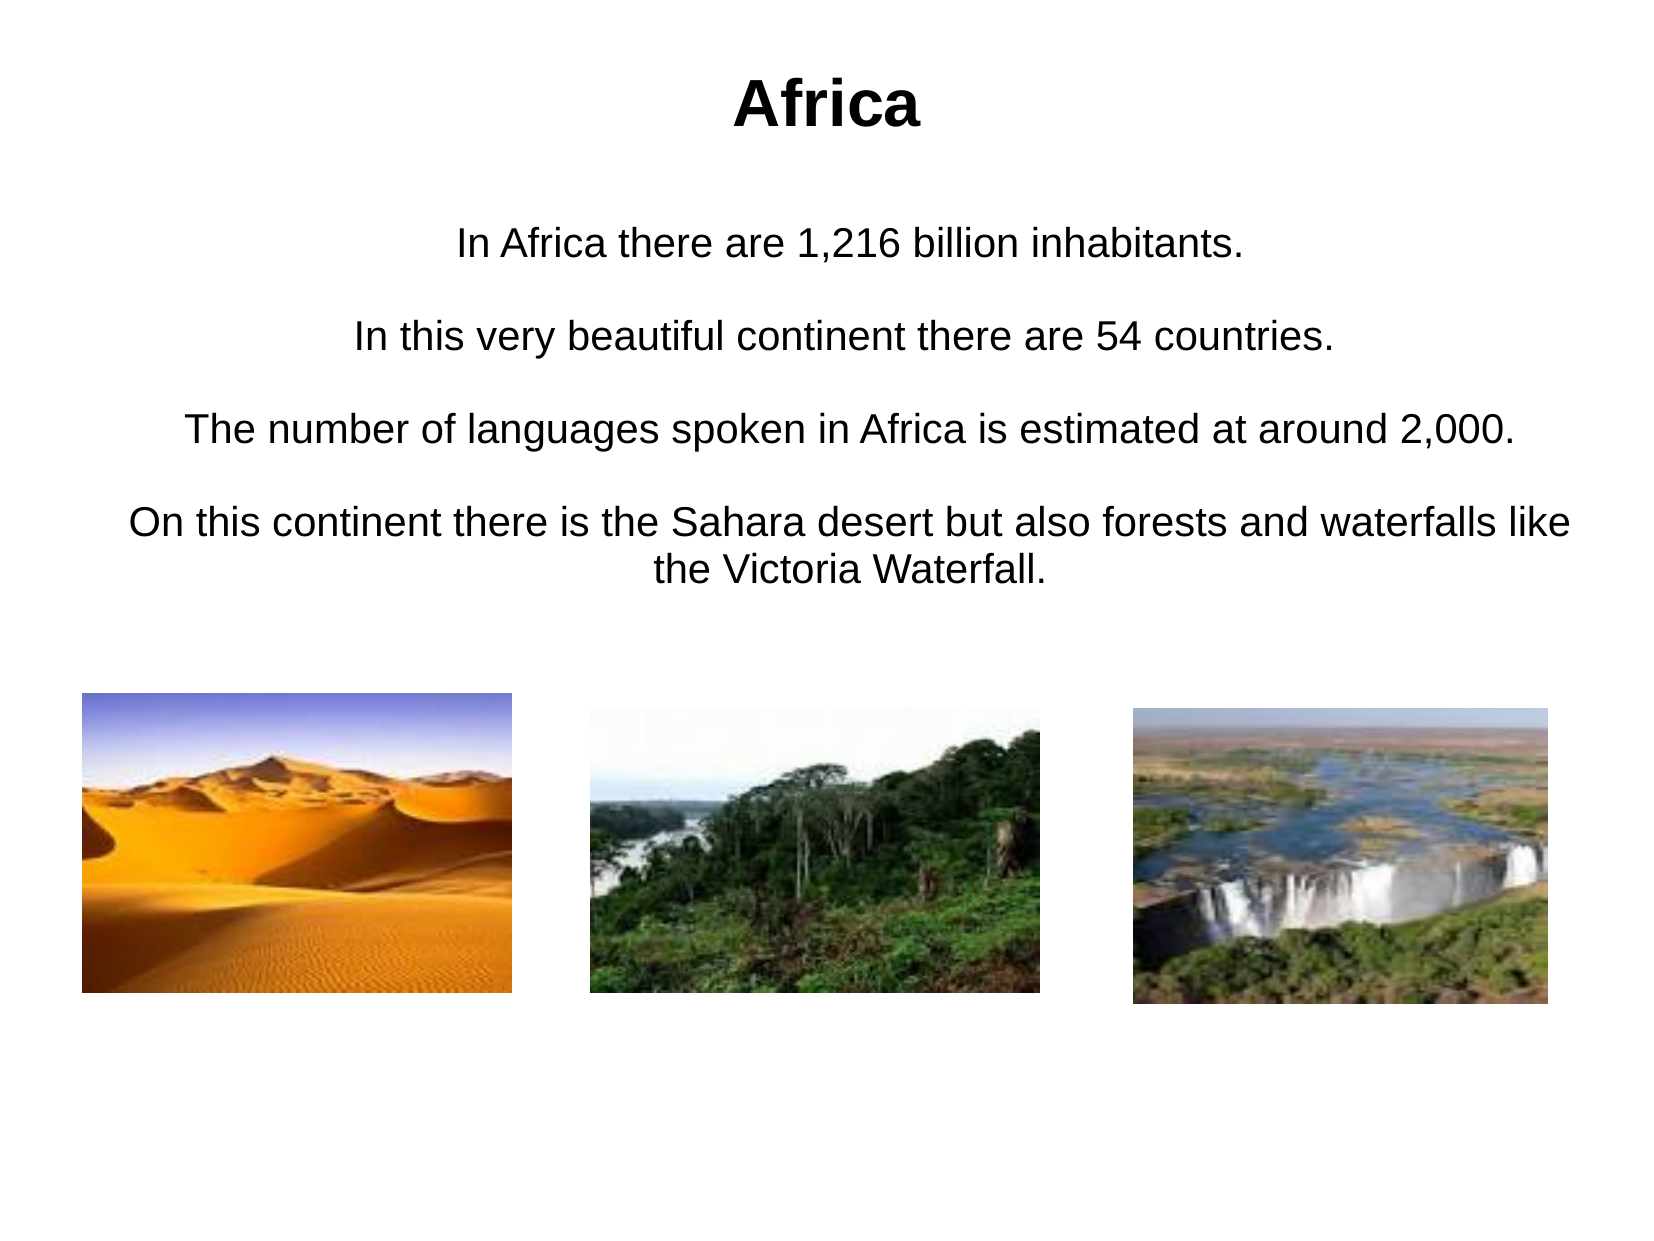

# Africa
In Africa there are 1,216 billion inhabitants.
In this very beautiful continent there are 54 countries.
The number of languages spoken in Africa is estimated at around 2,000.
On this continent there is the Sahara desert but also forests and waterfalls like the Victoria Waterfall.